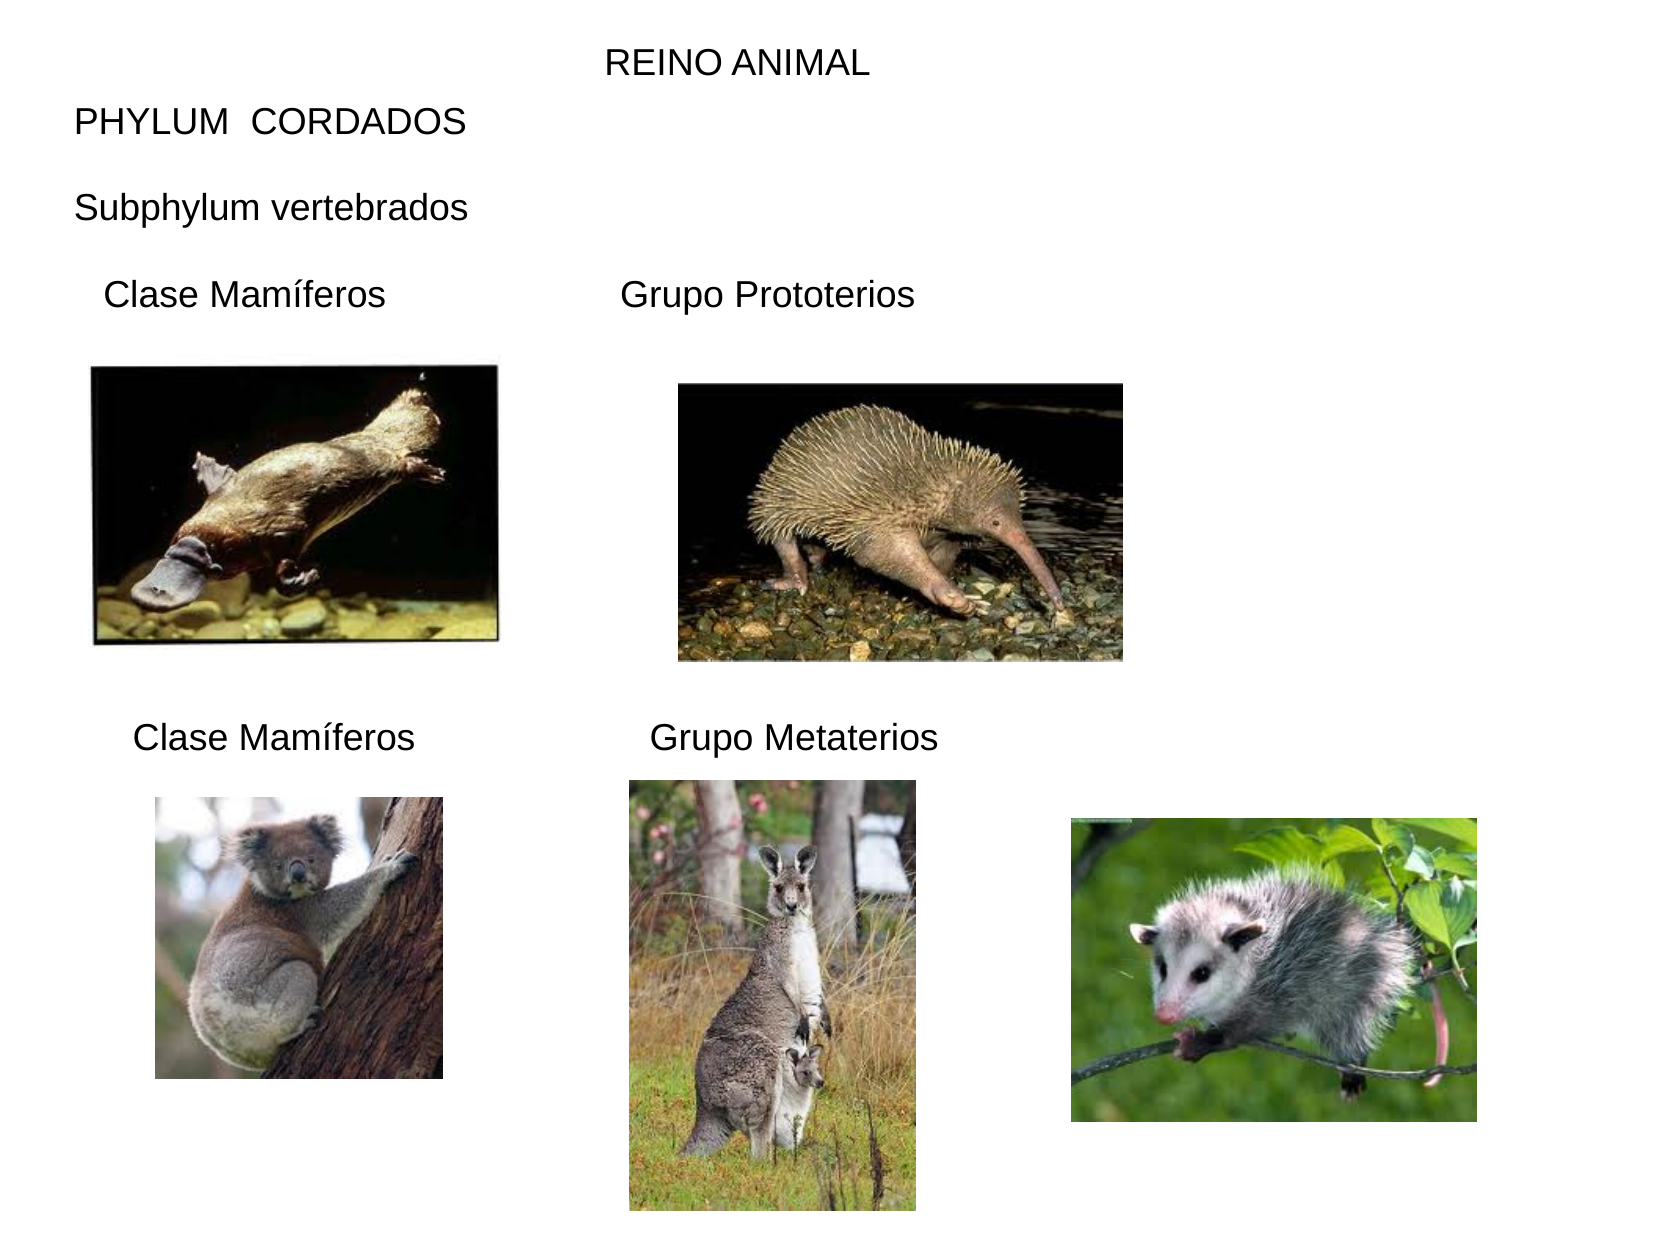

REINO ANIMAL
PHYLUM CORDADOS
Subphylum vertebrados
Clase Mamíferos				Grupo Prototerios
Clase Mamíferos				Grupo Metaterios